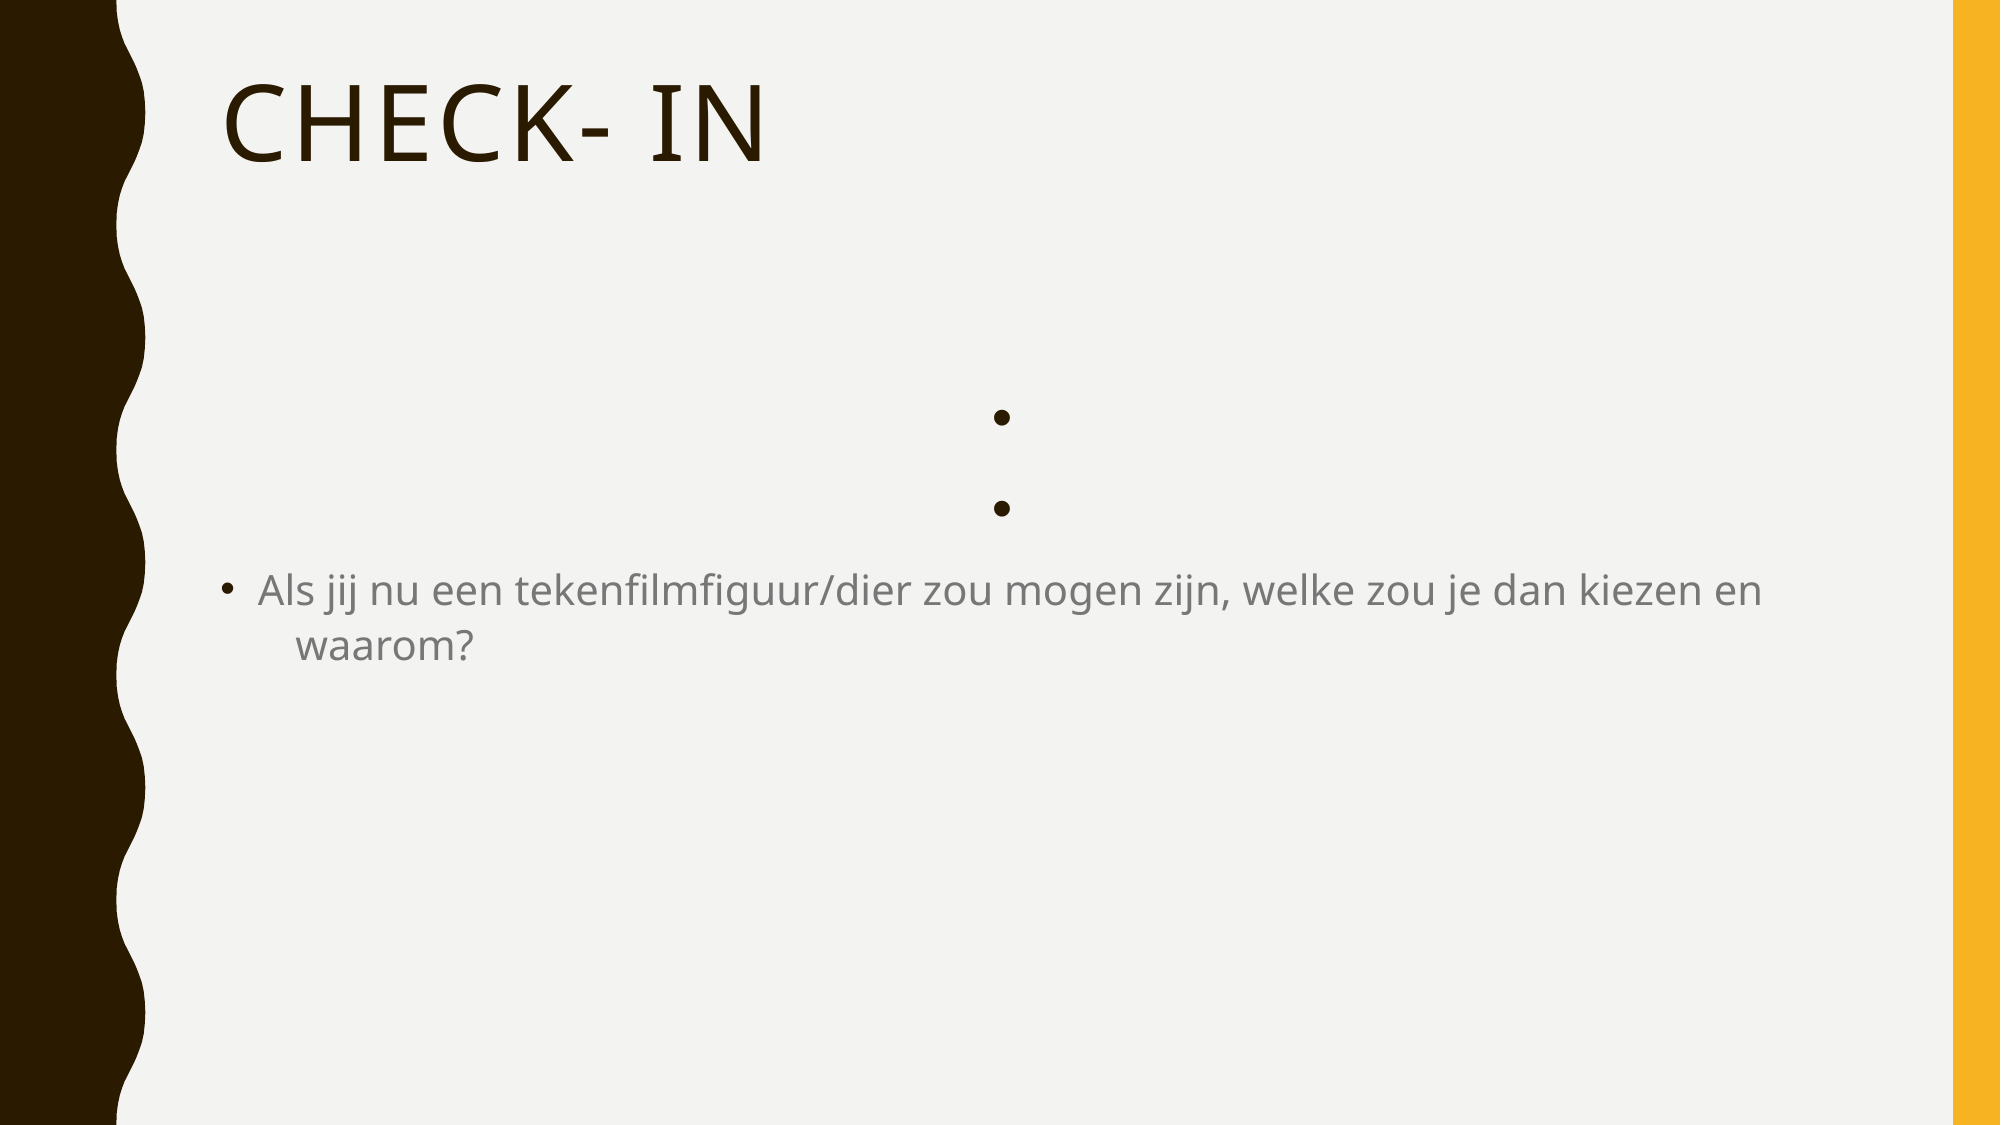

# Check- in
Als jij nu een tekenfilmfiguur/dier zou mogen zijn, welke zou je dan kiezen en waarom?